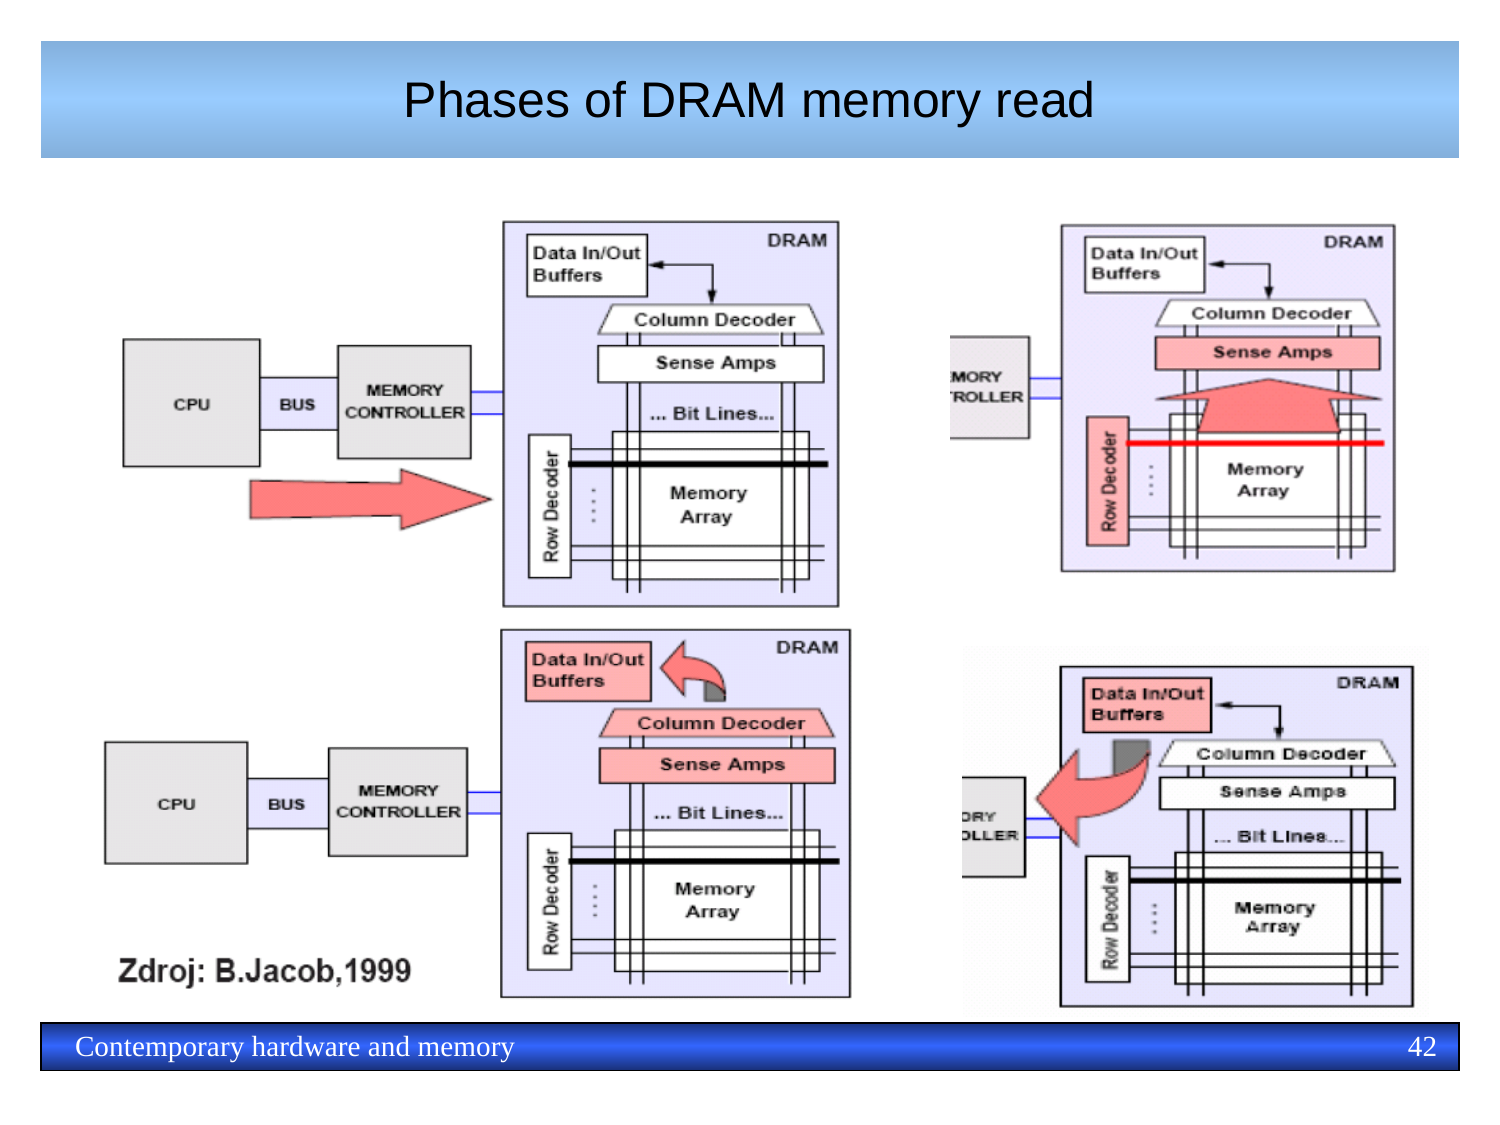

# Phases of DRAM memory read
Contemporary hardware and memory
42